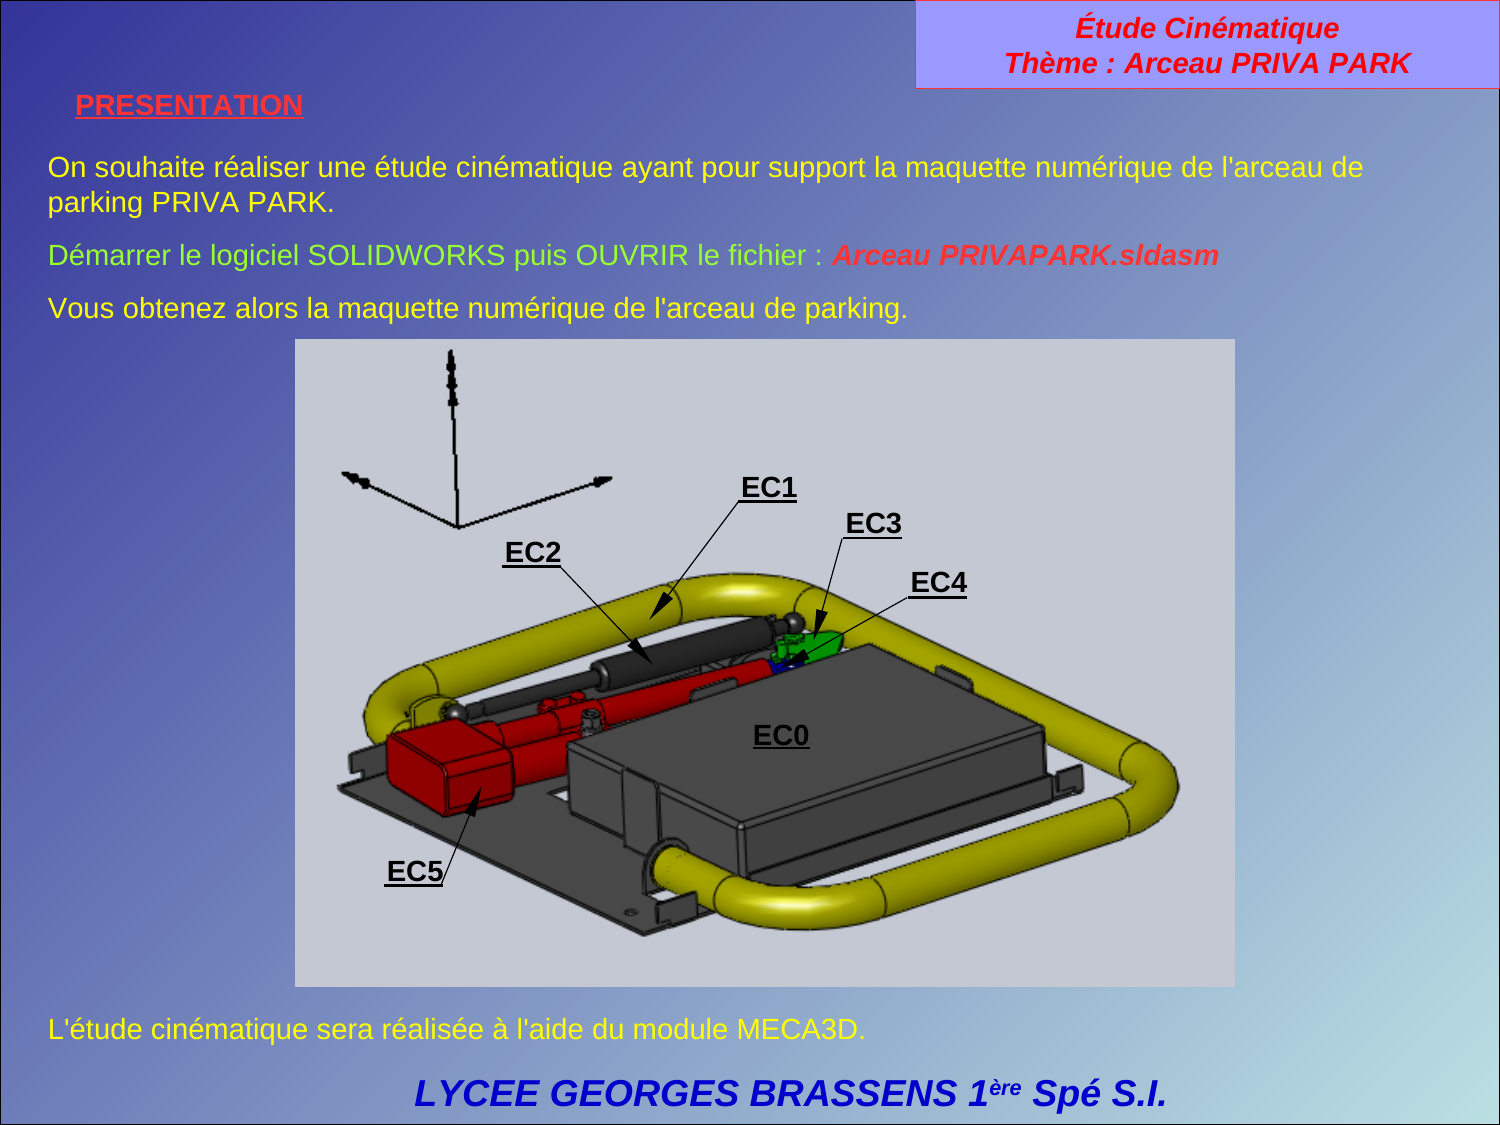

PRESENTATION
On souhaite réaliser une étude cinématique ayant pour support la maquette numérique de l'arceau de parking PRIVA PARK.
Démarrer le logiciel SOLIDWORKS puis OUVRIR le fichier : Arceau PRIVAPARK.sldasm
Vous obtenez alors la maquette numérique de l'arceau de parking.
EC1
EC3
EC2
EC4
EC0
EC5
L'étude cinématique sera réalisée à l'aide du module MECA3D.